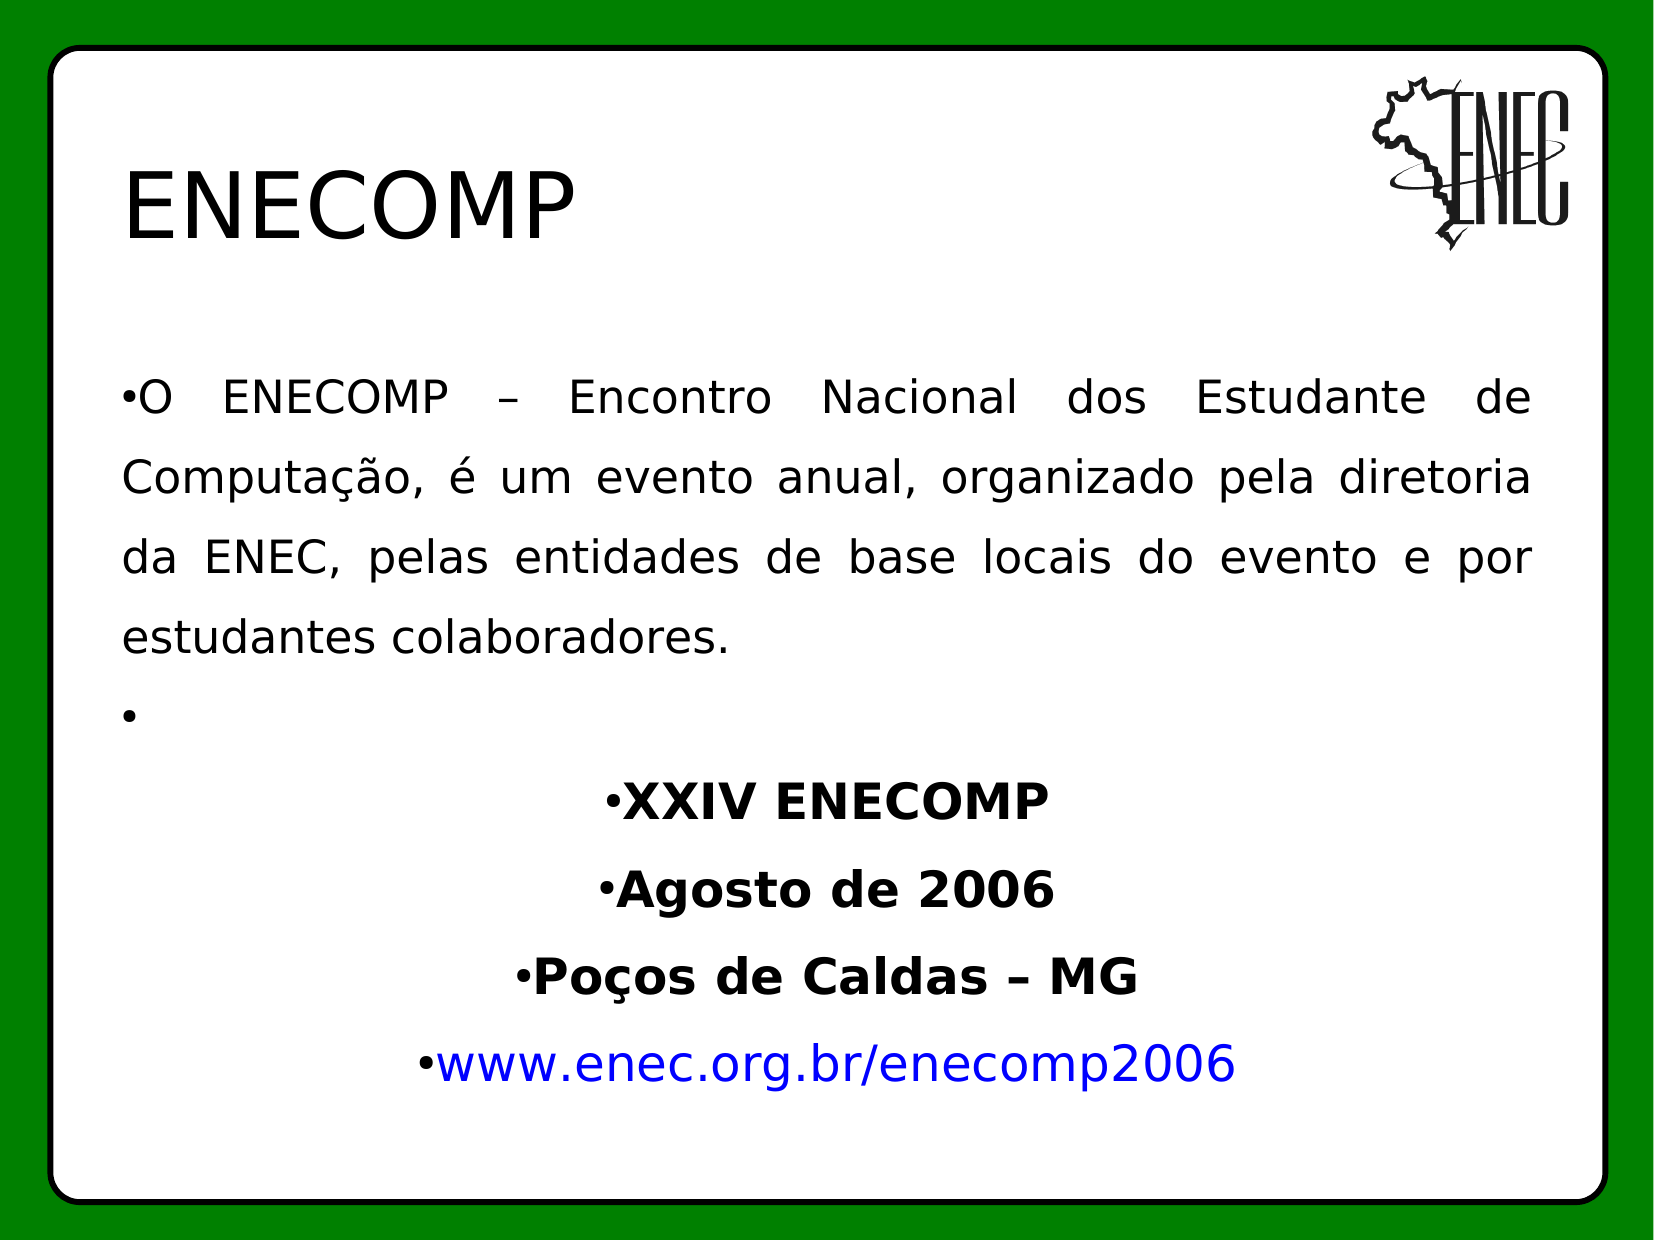

# ENECOMP
O ENECOMP – Encontro Nacional dos Estudante de Computação, é um evento anual, organizado pela diretoria da ENEC, pelas entidades de base locais do evento e por estudantes colaboradores.
XXIV ENECOMP
Agosto de 2006
Poços de Caldas – MG
www.enec.org.br/enecomp2006